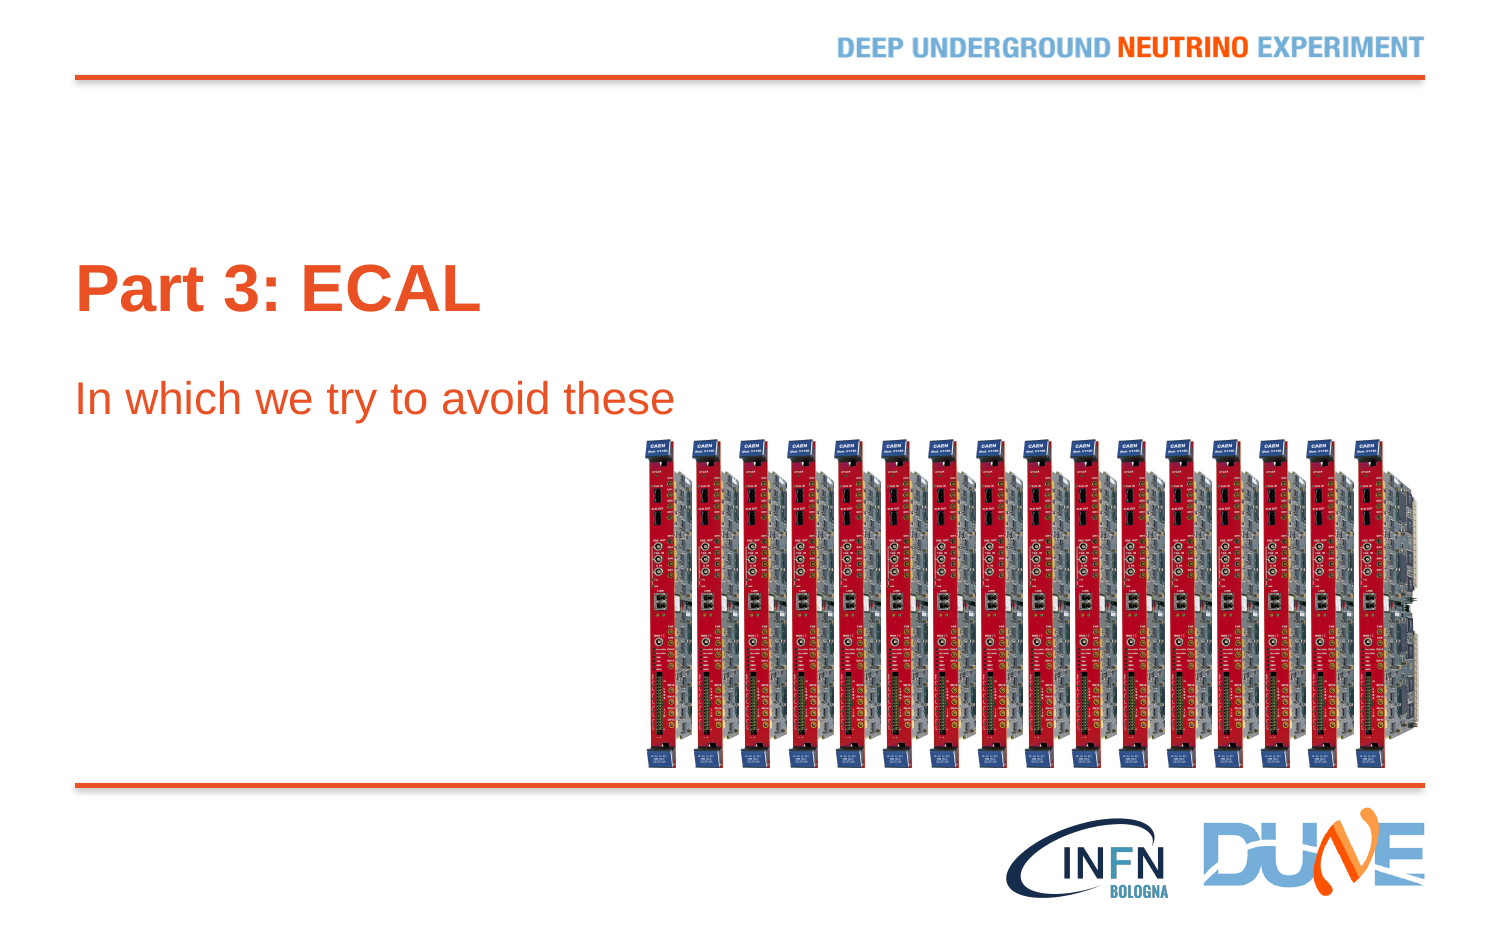

# Part 3: ECAL
In which we try to avoid these